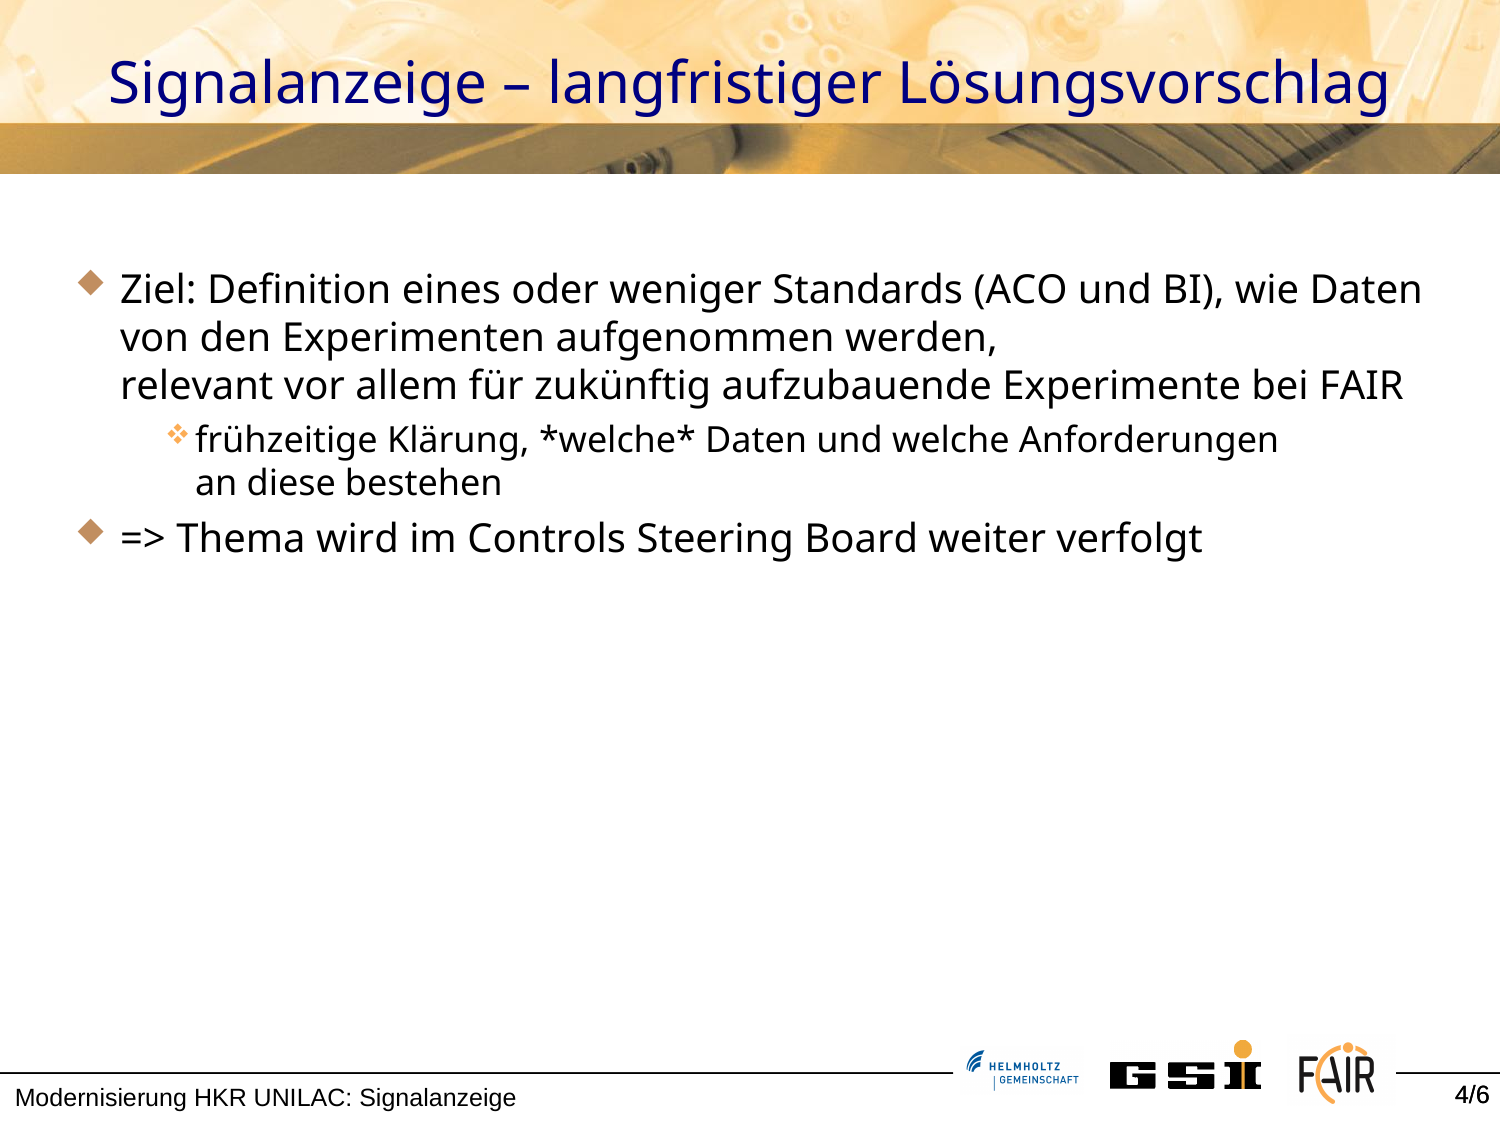

# Signalanzeige – langfristiger Lösungsvorschlag
Ziel: Definition eines oder weniger Standards (ACO und BI), wie Daten von den Experimenten aufgenommen werden,
relevant vor allem für zukünftig aufzubauende Experimente bei FAIR
frühzeitige Klärung, *welche* Daten und welche Anforderungen
an diese bestehen
=> Thema wird im Controls Steering Board weiter verfolgt
4